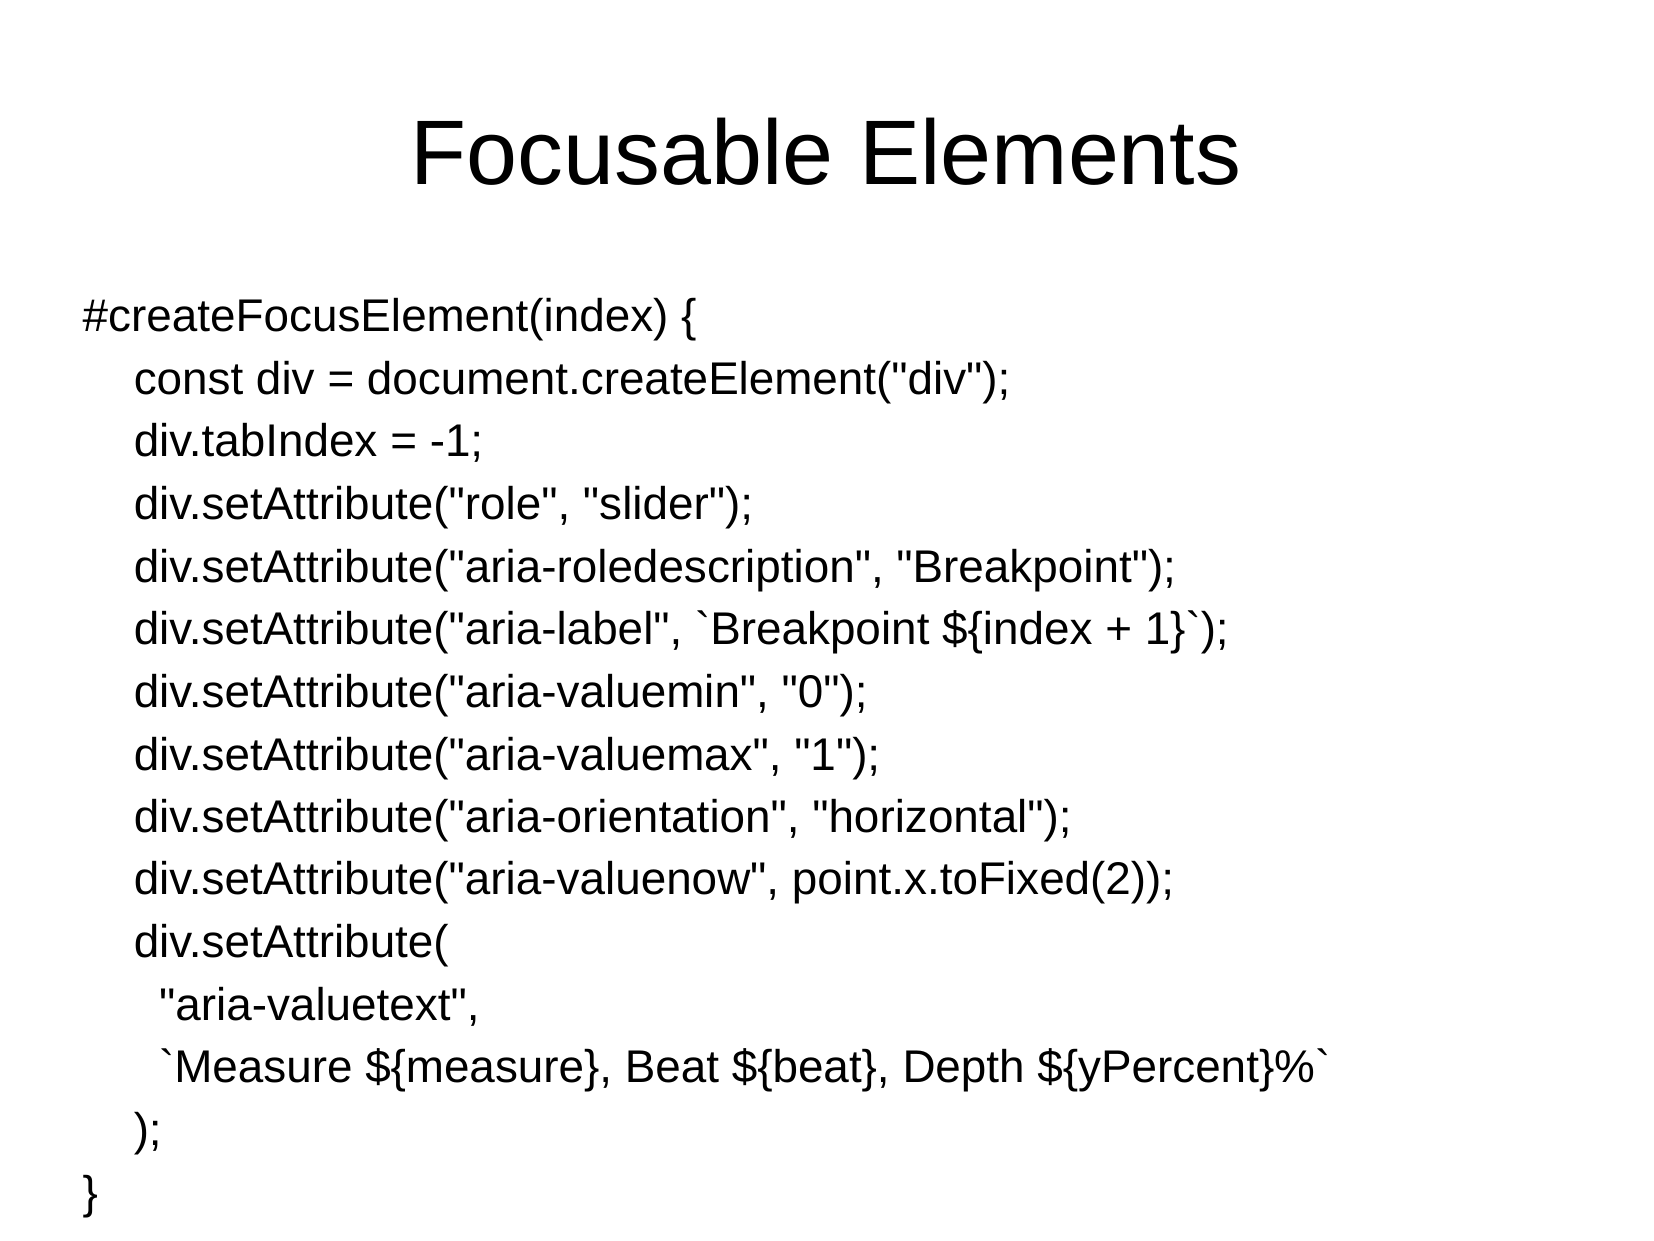

# Focusable Elements
#createFocusElement(index) {
 const div = document.createElement("div");
 div.tabIndex = -1;
 div.setAttribute("role", "slider");
 div.setAttribute("aria-roledescription", "Breakpoint");
 div.setAttribute("aria-label", `Breakpoint ${index + 1}`);
 div.setAttribute("aria-valuemin", "0");
 div.setAttribute("aria-valuemax", "1");
 div.setAttribute("aria-orientation", "horizontal");
 div.setAttribute("aria-valuenow", point.x.toFixed(2));
 div.setAttribute(
 "aria-valuetext",
 `Measure ${measure}, Beat ${beat}, Depth ${yPercent}%`
 );
}